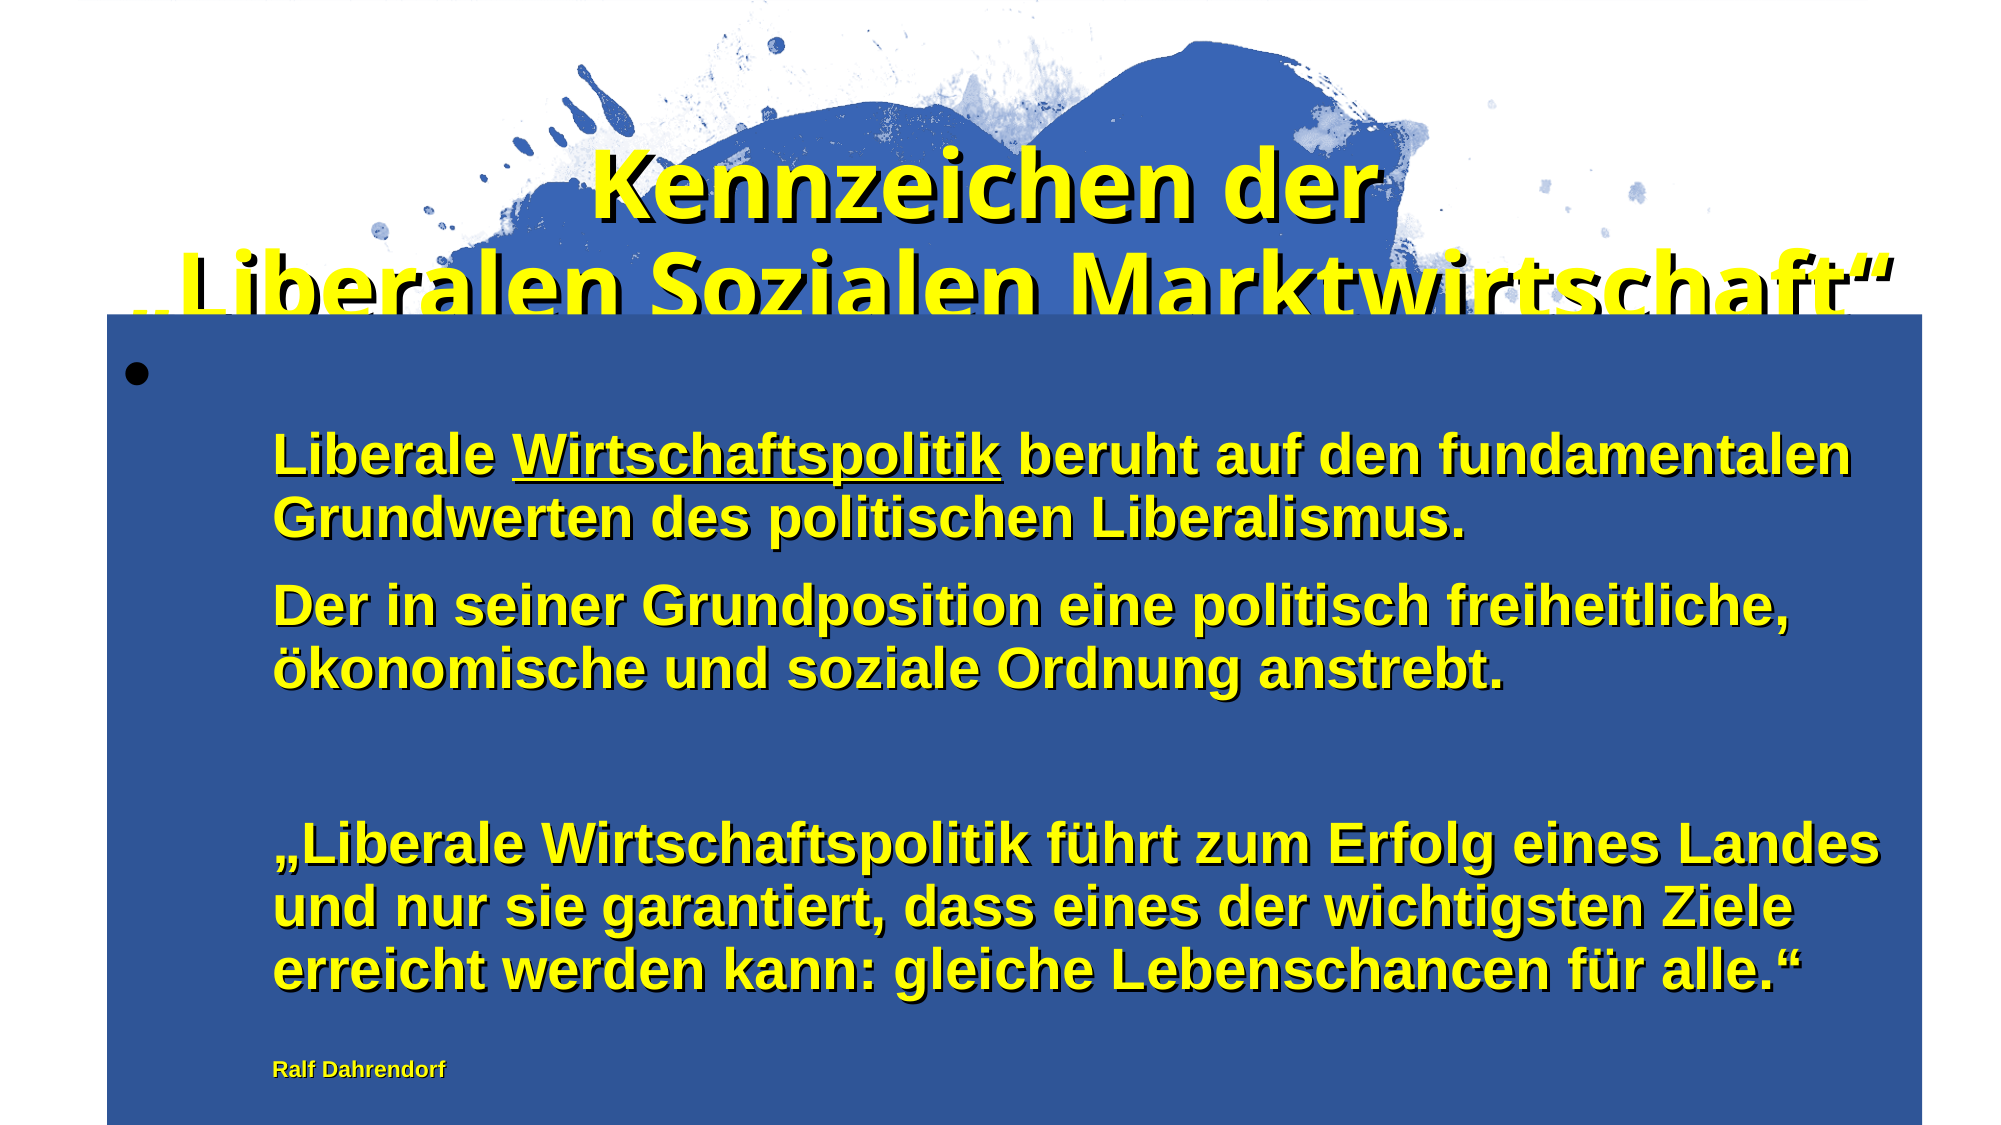

# Kennzeichen der „Liberalen Sozialen Marktwirtschaft“
Liberale Wirtschaftspolitik beruht auf den fundamentalen Grundwerten des politischen Liberalismus.
Der in seiner Grundposition eine politisch freiheitliche, ökonomische und soziale Ordnung anstrebt.
„Liberale Wirtschaftspolitik führt zum Erfolg eines Landes und nur sie garantiert, dass eines der wichtigsten Ziele erreicht werden kann: gleiche Lebenschancen für alle.“
Ralf Dahrendorf